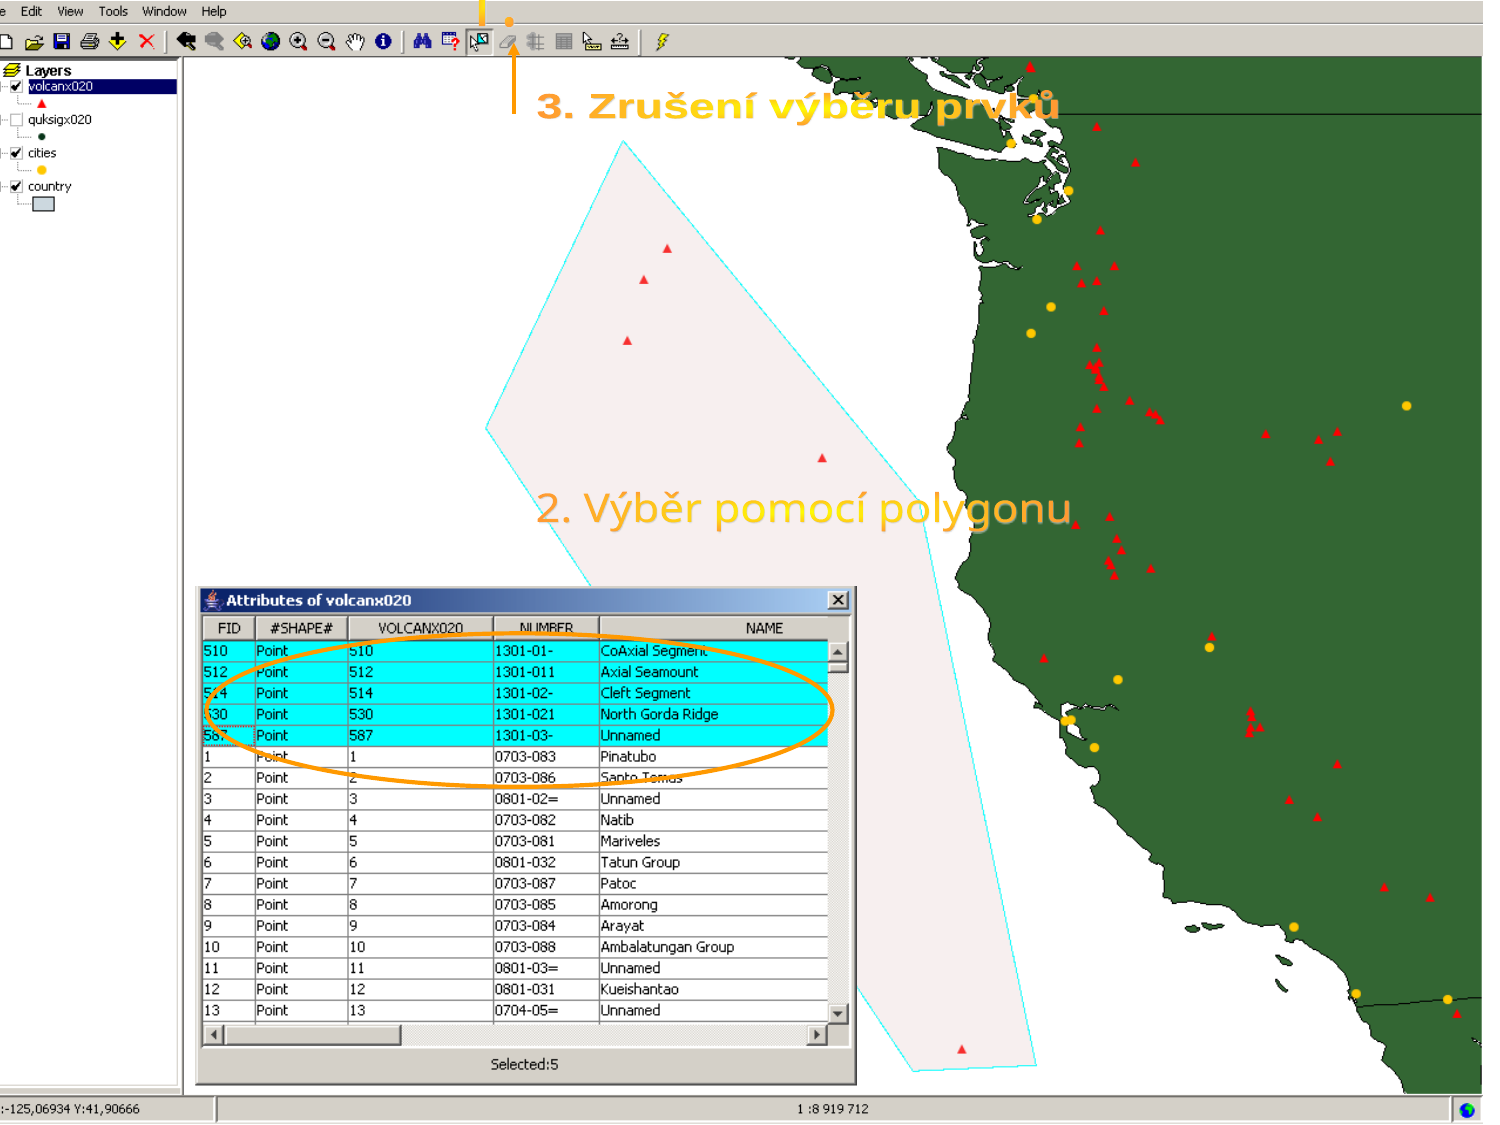

1.
3. Zrušení výběru prvků
2. Výběr pomocí polygonu